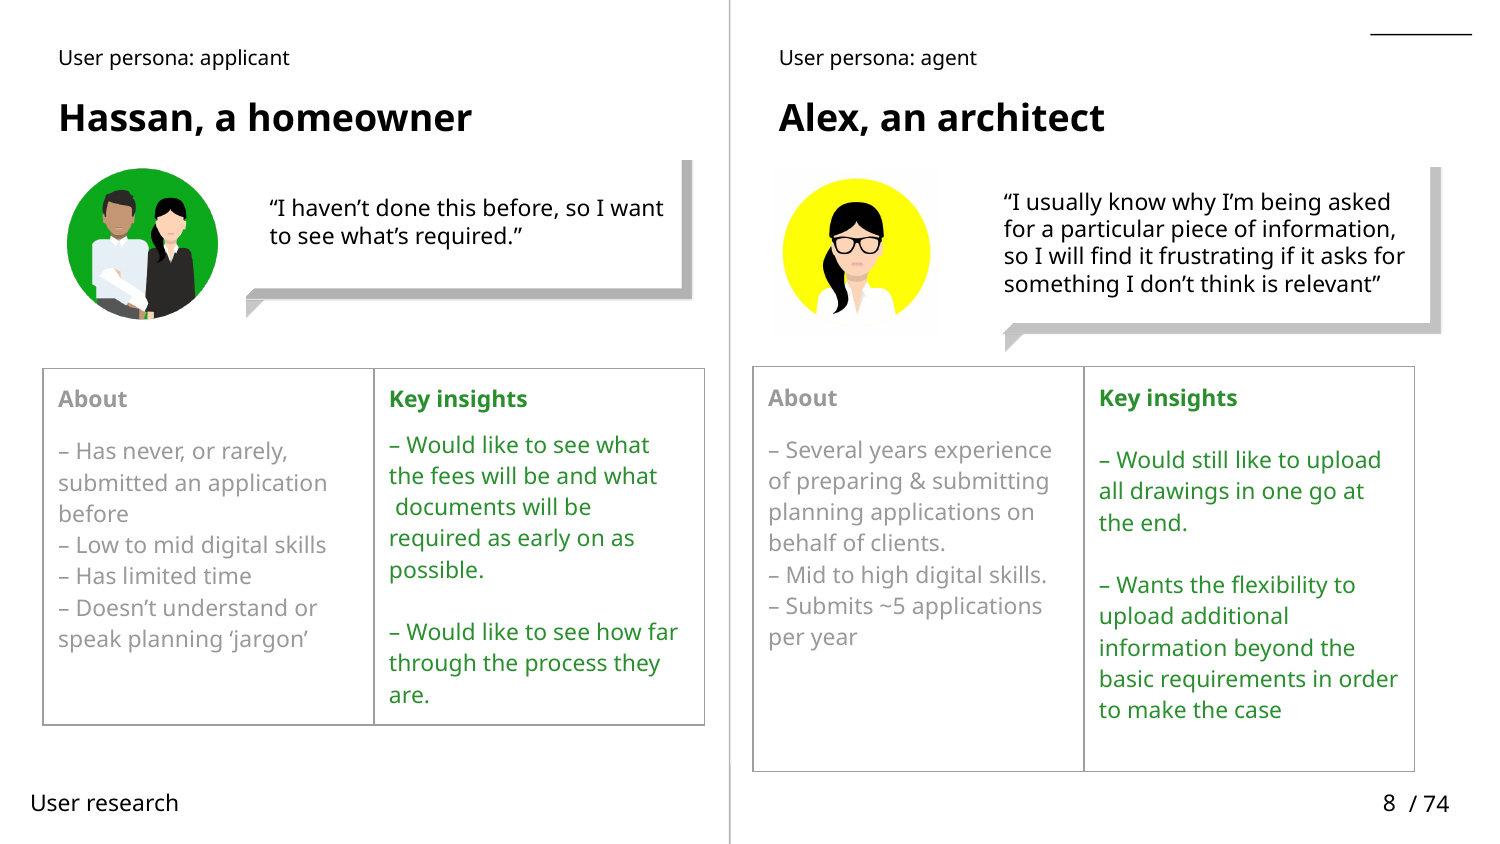

Key needs
– to complete application over multiple sessions
– to minimise costs
– one point of access
– to do work for themselves if possible, and to delegate to an agent where needed
– transparency about why information is needed
User persona: applicant
Hassan, a homeowner
User persona: agent
Alex, an architect
“I usually know why I’m being asked for a particular piece of information, so I will find it frustrating if it asks for something I don’t think is relevant”
“I haven’t done this before, so I want to see what’s required.”
| About – Several years experience of preparing & submitting planning applications on behalf of clients. – Mid to high digital skills. – Submits ~5 applications per year | Key insights – Would still like to upload all drawings in one go at the end. – Wants the flexibility to upload additional information beyond the basic requirements in order to make the case |
| --- | --- |
| About – Has never, or rarely, submitted an application before – Low to mid digital skills – Has limited time – Doesn’t understand or speak planning ‘jargon’ | Key insights – Would like to see what the fees will be and what documents will be required as early on as possible. – Would like to see how far through the process they are. |
| --- | --- |
Key needs
– to manage multiple applications
– to share application with colleagues
– to invite client to pay planning fee
– wants to avoid invalidation but also minimise their workload
# User research